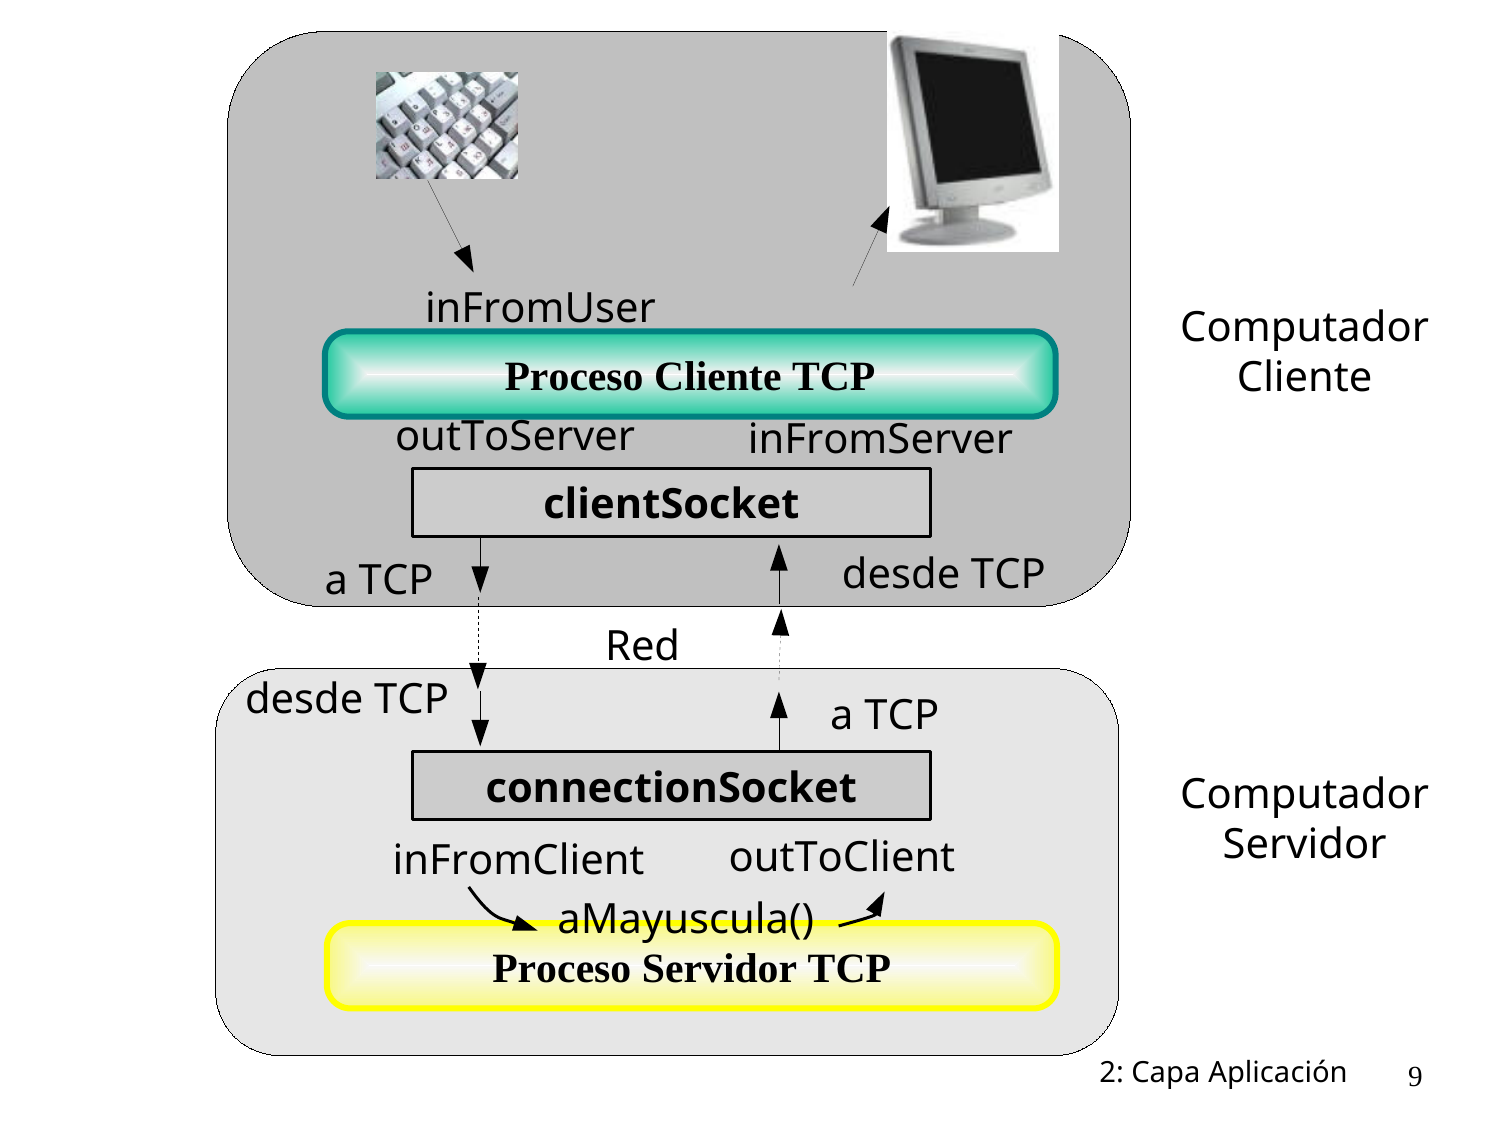

inFromUser
Computador Cliente
Proceso Cliente TCP
outToServer
inFromServer
clientSocket
desde TCP
a TCP
Red
desde TCP
a TCP
connectionSocket
Computador Servidor
outToClient
inFromClient
aMayuscula()
Proceso Servidor TCP